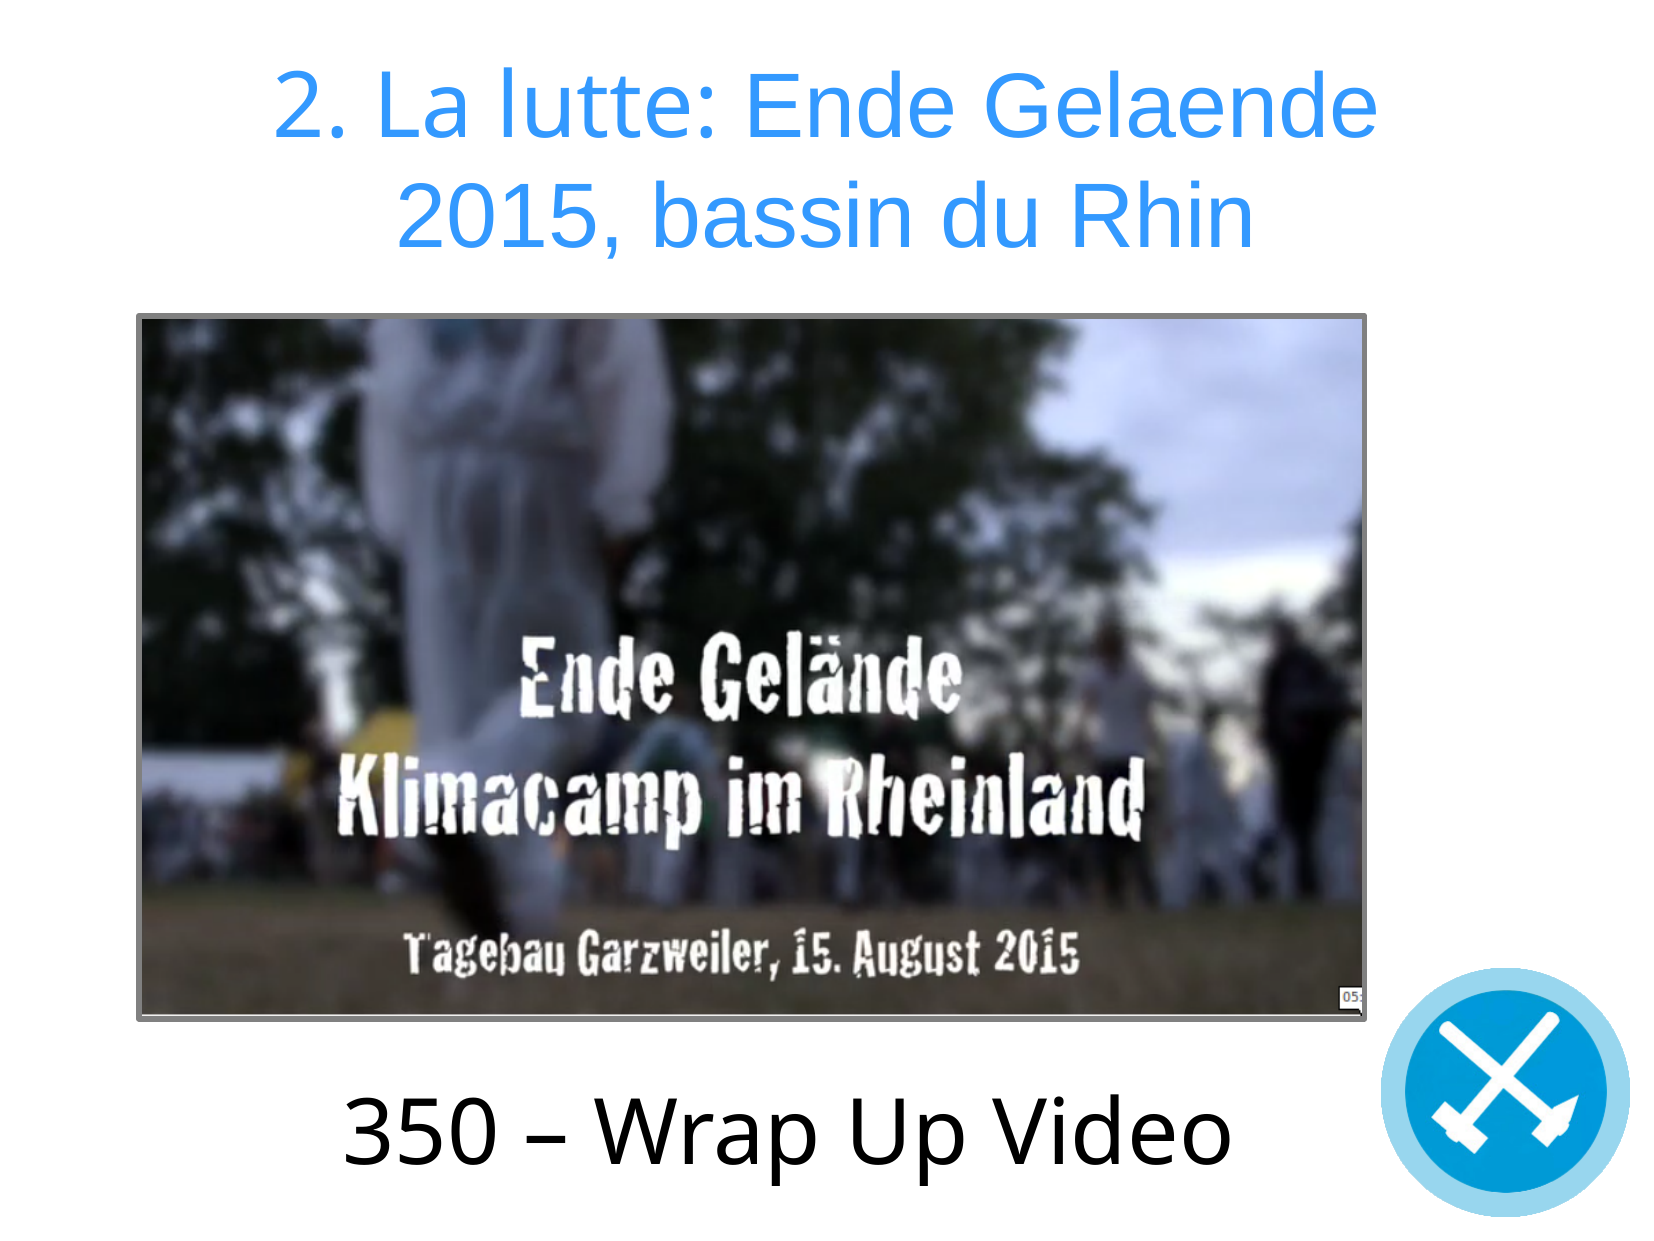

# 2. La lutte: Ende Gelaende 2015, bassin du Rhin
350 – Wrap Up Video